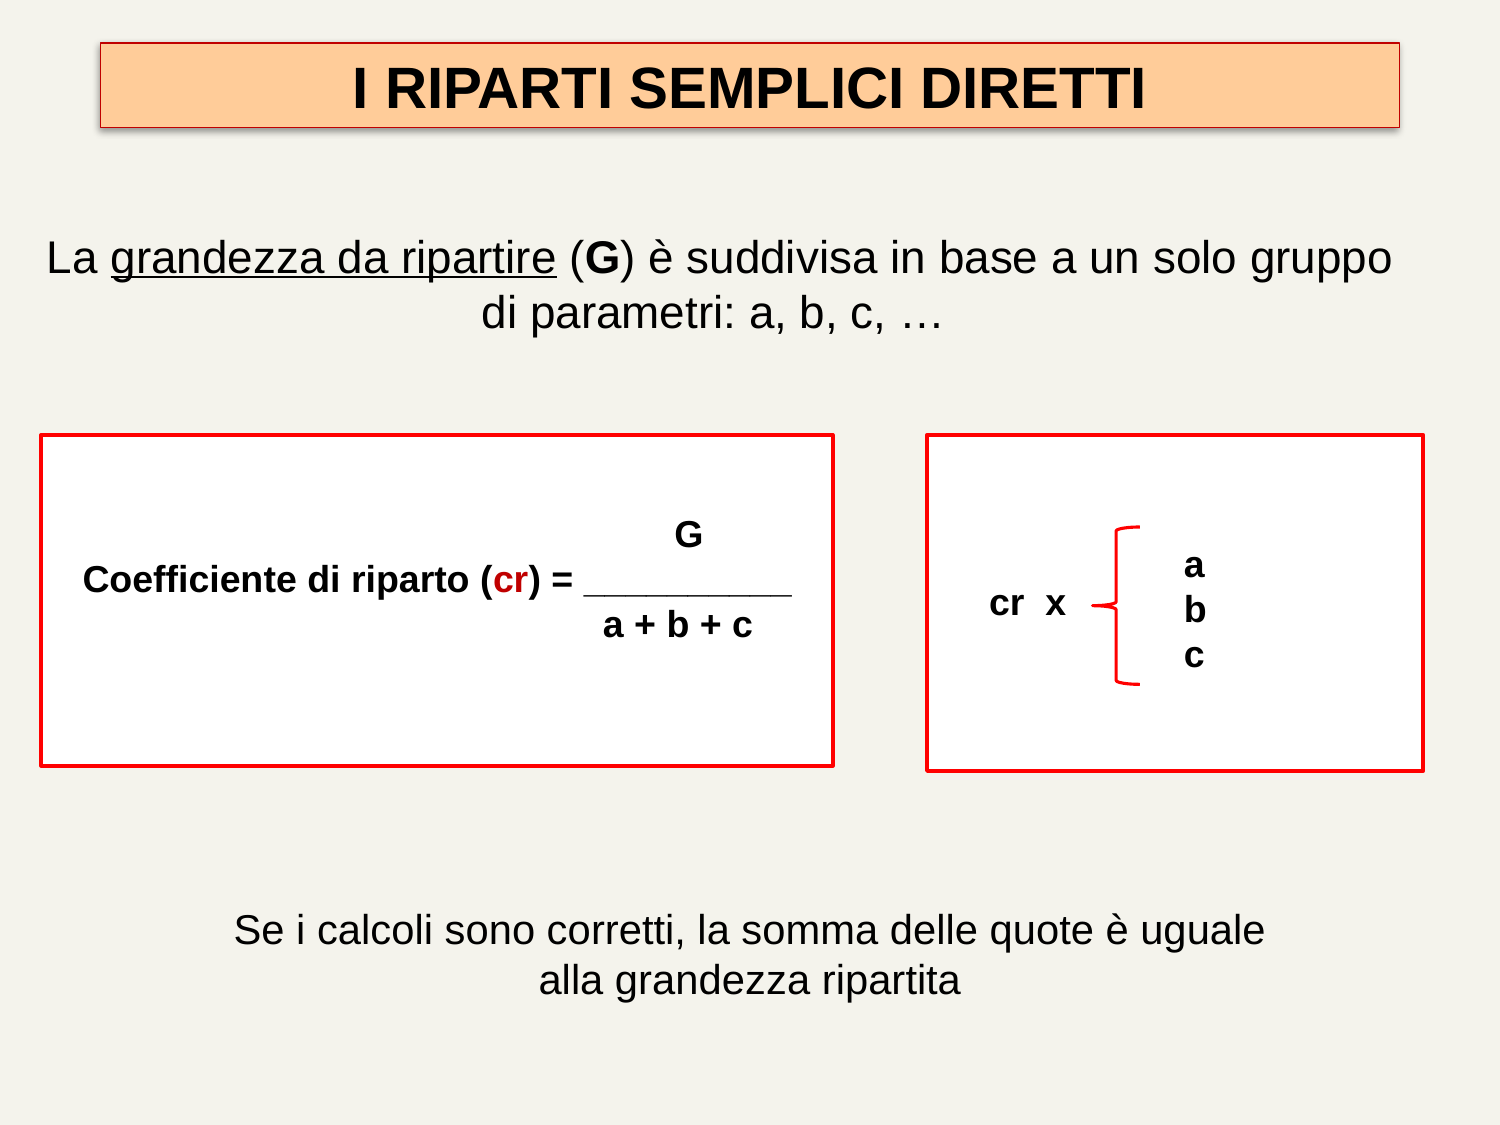

I RIPARTI SEMPLICI DIRETTI
La grandezza da ripartire (G) è suddivisa in base a un solo gruppo
di parametri: a, b, c, …
 G
Coefficiente di riparto (cr) = __________
 a a + b + c b + c
a
b
c
cr x
Se i calcoli sono corretti, la somma delle quote è uguale alla grandezza ripartita